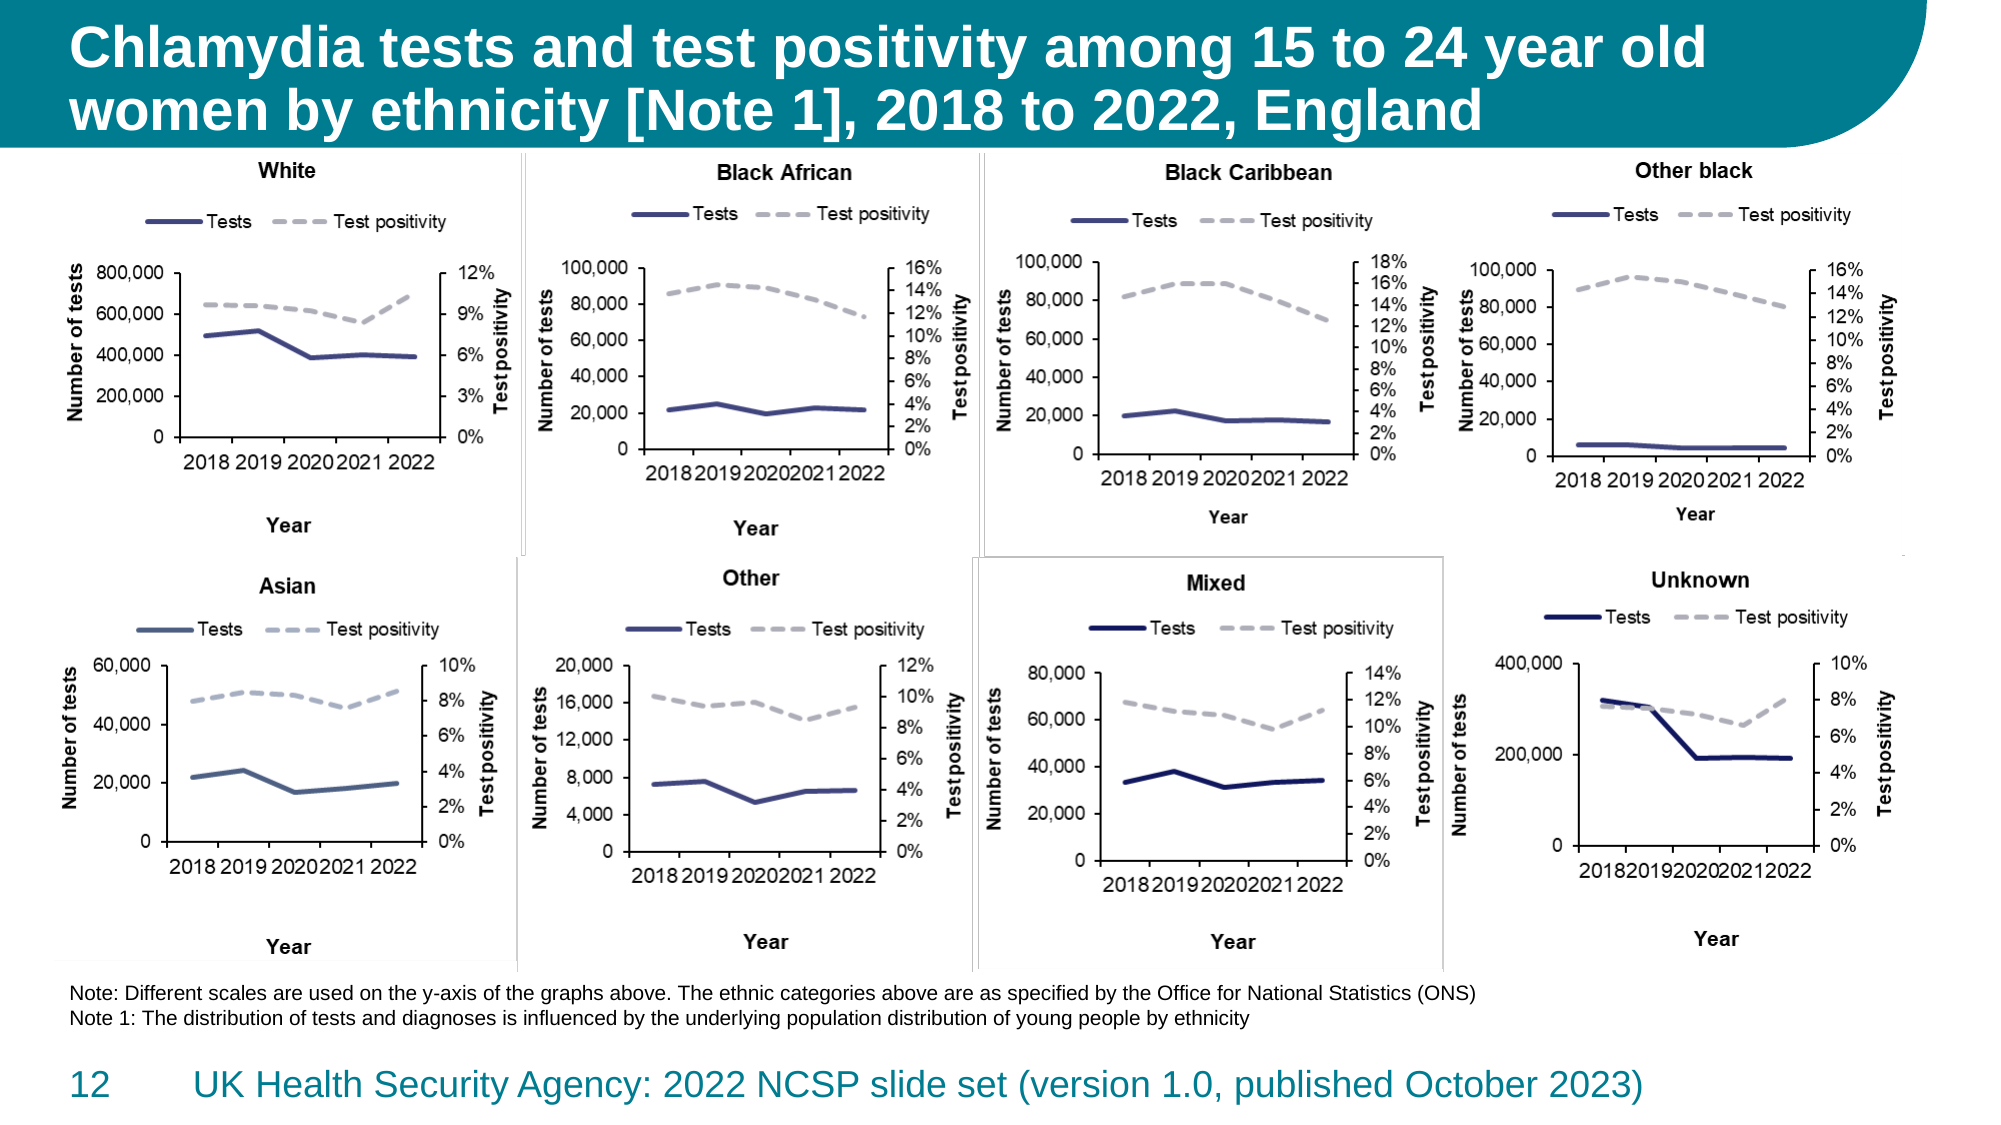

# Chlamydia tests and test positivity among 15 to 24 year old women by ethnicity [Note 1], 2018 to 2022, England
Note: Different scales are used on the y-axis of the graphs above. The ethnic categories above are as specified by the Office for National Statistics (ONS)
Note 1: The distribution of tests and diagnoses is influenced by the underlying population distribution of young people by ethnicity
6
UK Health Security Agency: 2022 NCSP slide set (version 1.0, published October 2023)